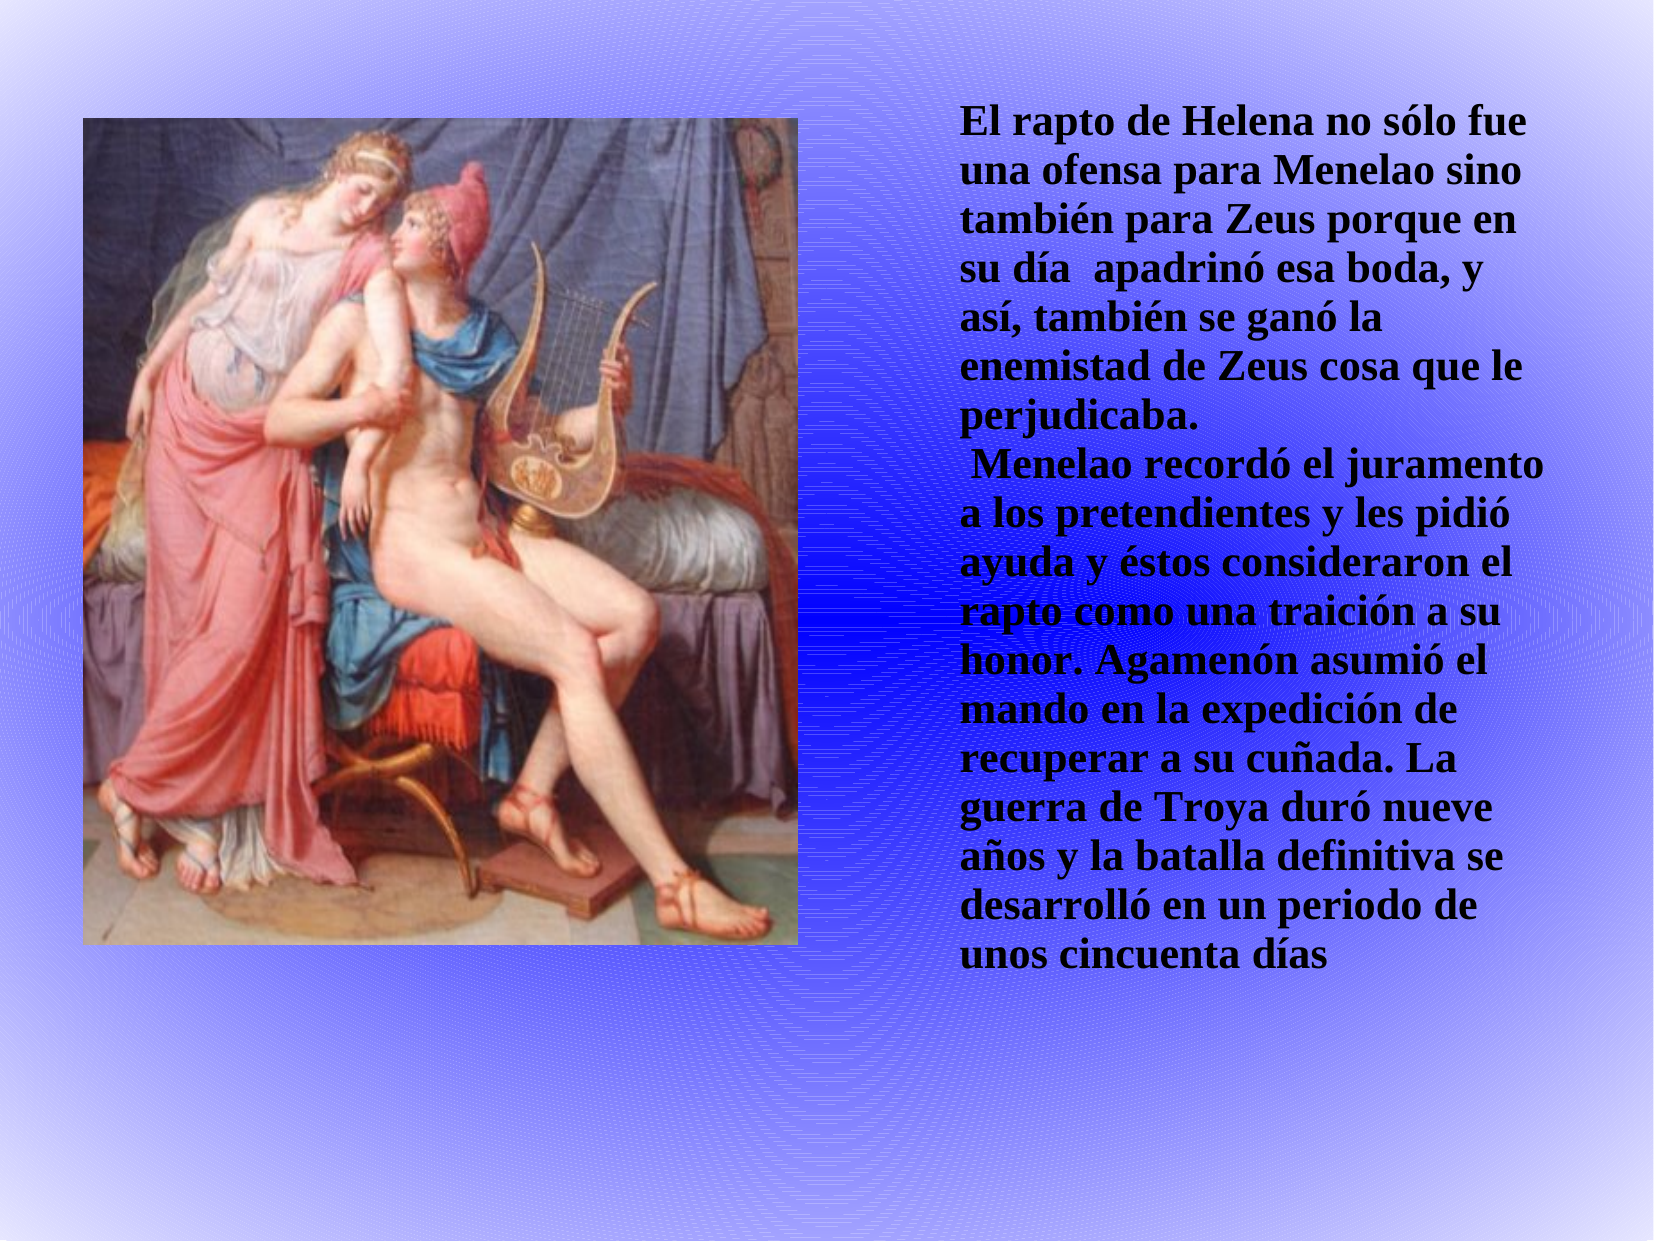

El rapto de Helena no sólo fue una ofensa para Menelao sino también para Zeus porque en su día apadrinó esa boda, y así, también se ganó la enemistad de Zeus cosa que le perjudicaba.
 Menelao recordó el juramento a los pretendientes y les pidió ayuda y éstos consideraron el rapto como una traición a su honor. Agamenón asumió el mando en la expedición de recuperar a su cuñada. La guerra de Troya duró nueve años y la batalla definitiva se desarrolló en un periodo de unos cincuenta días